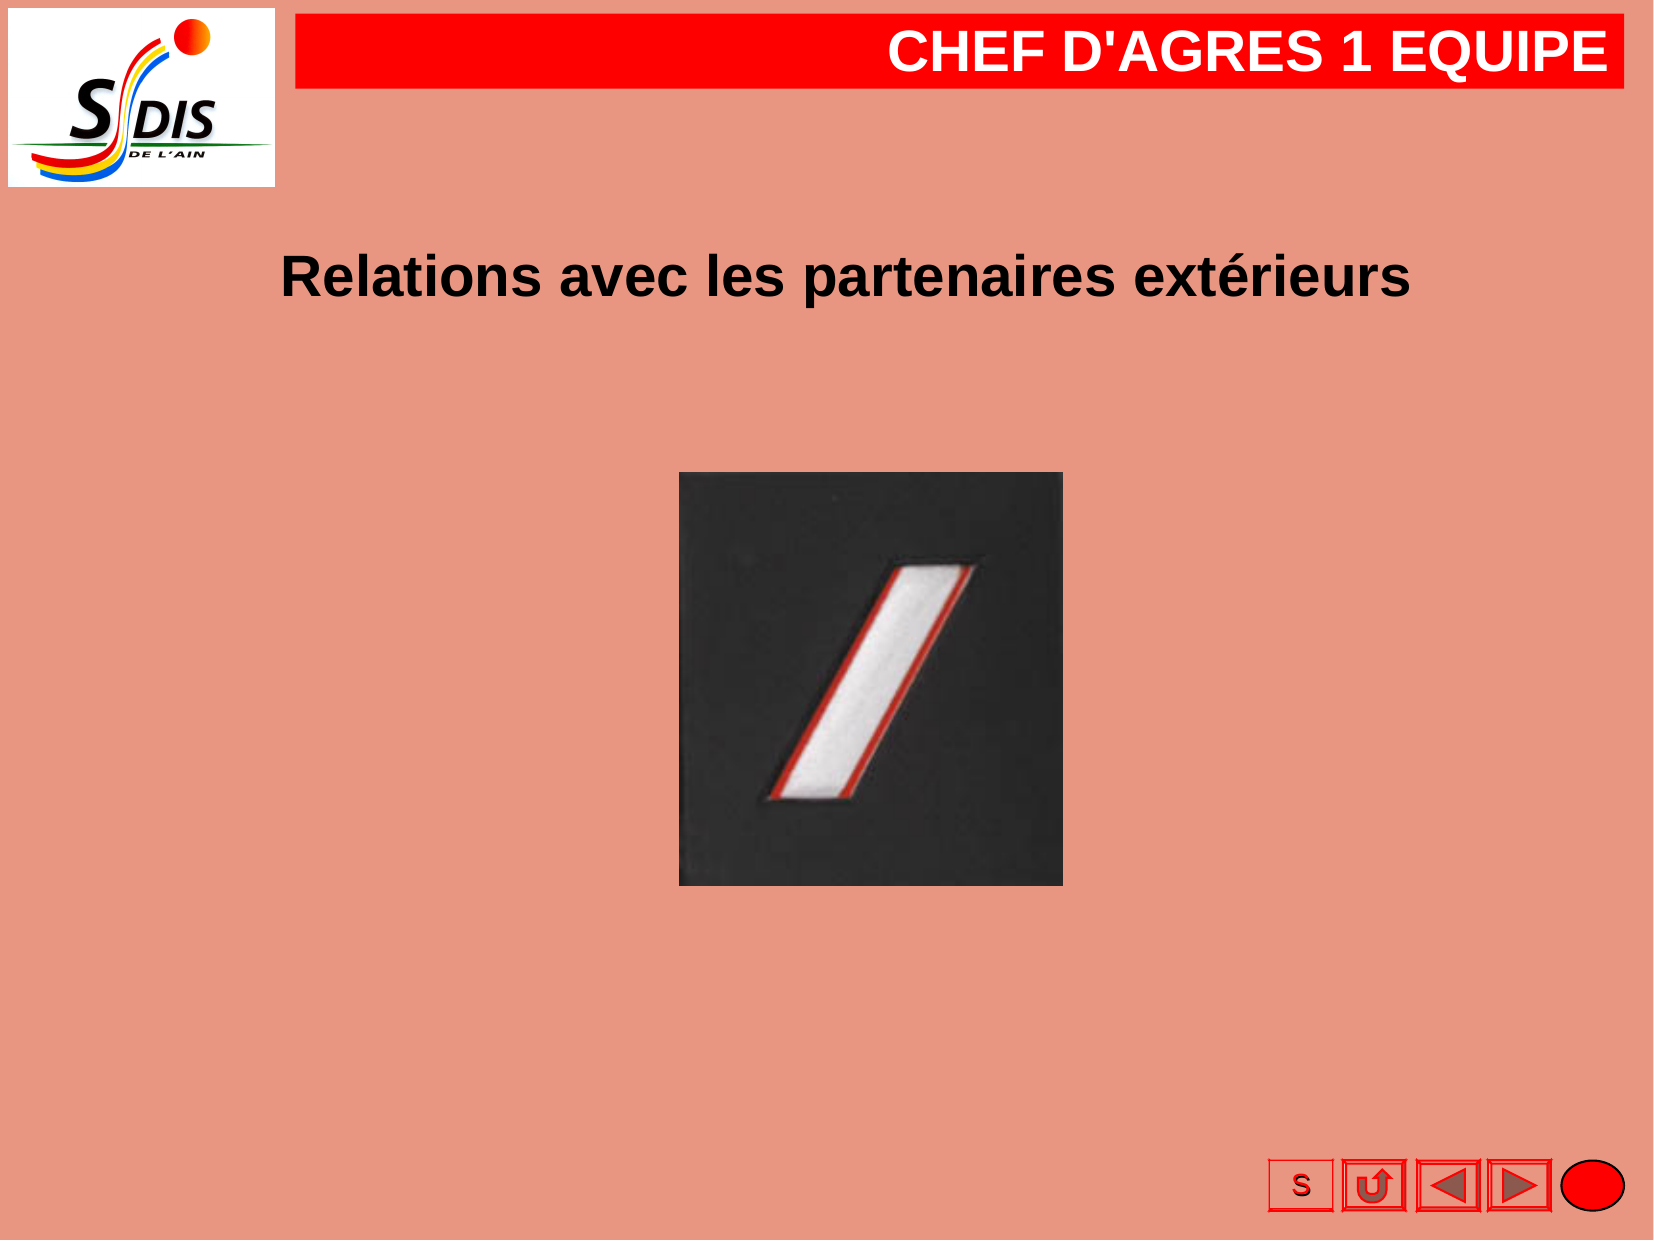

CHEF D'AGRES 1 EQUIPE
Relations avec les partenaires extérieurs